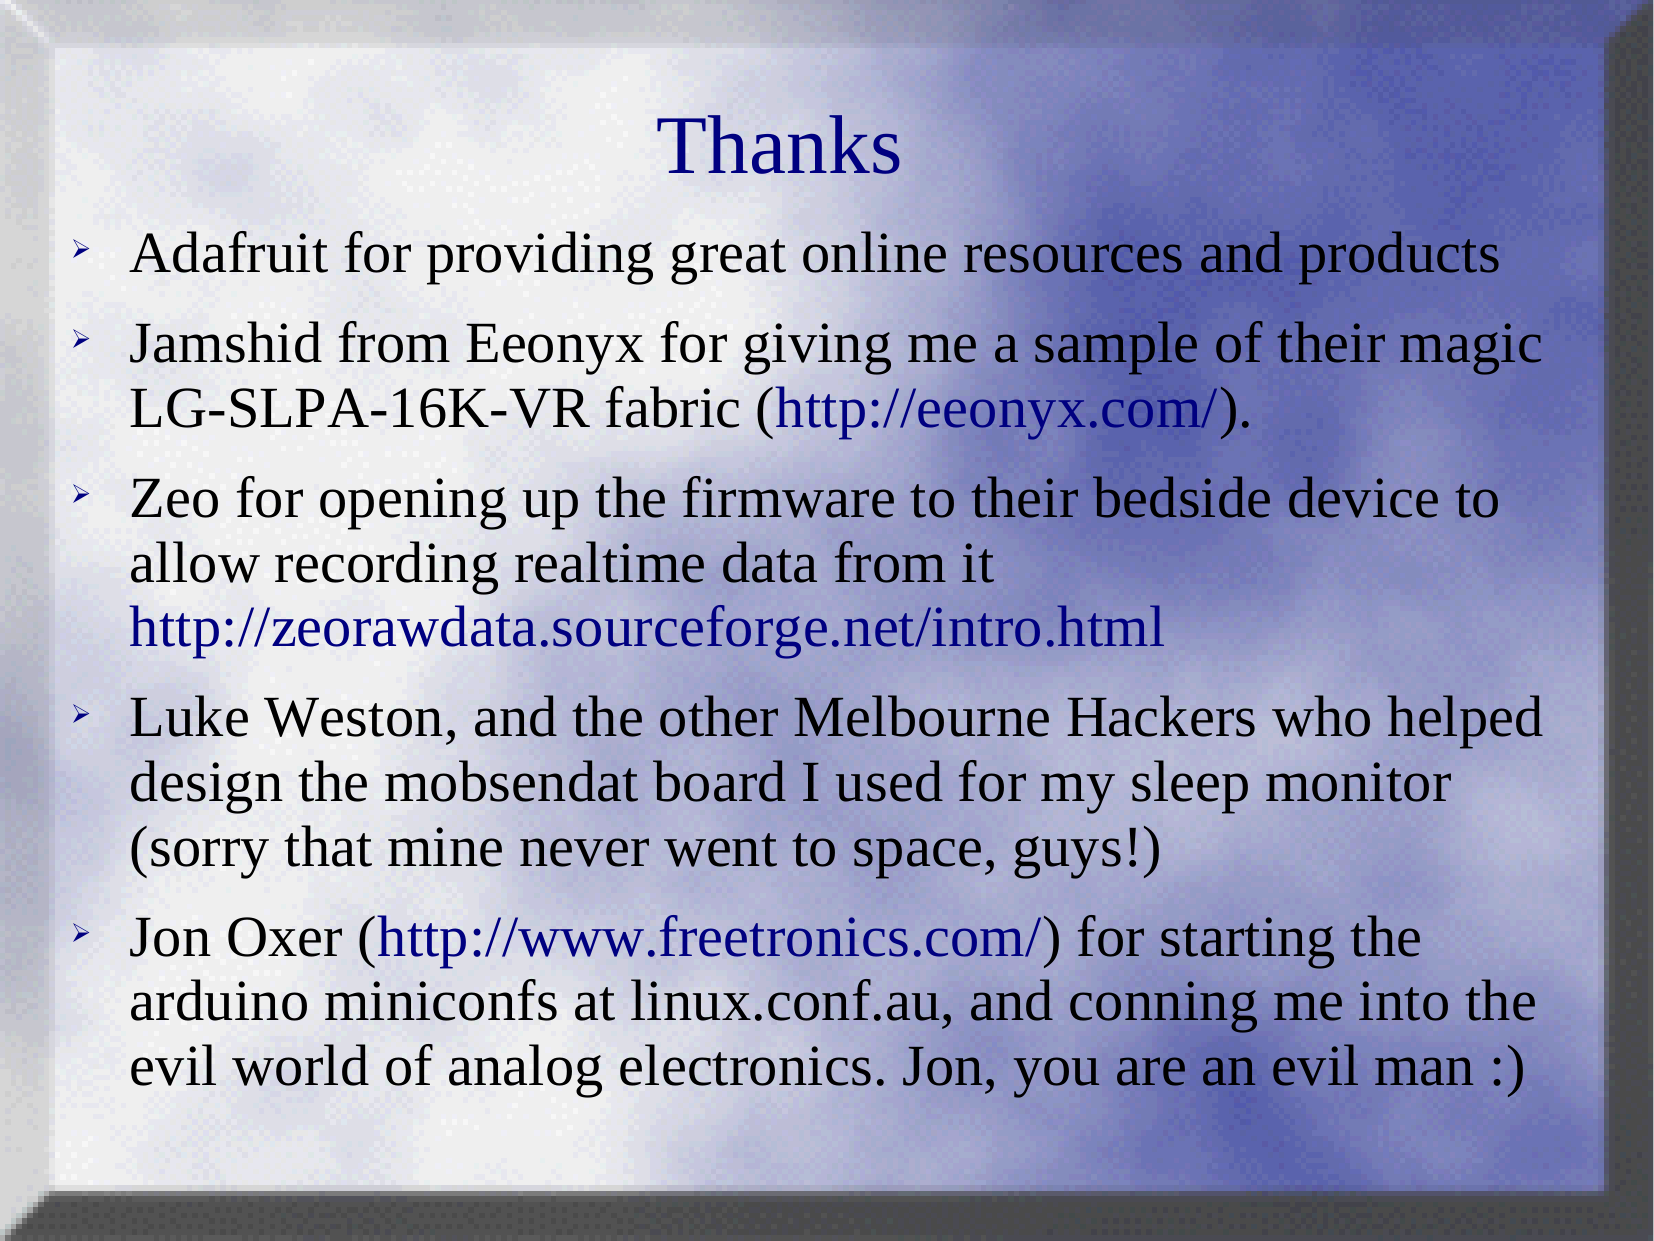

# Thanks
Adafruit for providing great online resources and products
Jamshid from Eeonyx for giving me a sample of their magic LG-SLPA-16K-VR fabric (http://eeonyx.com/).
Zeo for opening up the firmware to their bedside device to allow recording realtime data from it http://zeorawdata.sourceforge.net/intro.html
Luke Weston, and the other Melbourne Hackers who helped design the mobsendat board I used for my sleep monitor (sorry that mine never went to space, guys!)
Jon Oxer (http://www.freetronics.com/) for starting the arduino miniconfs at linux.conf.au, and conning me into the evil world of analog electronics. Jon, you are an evil man :)